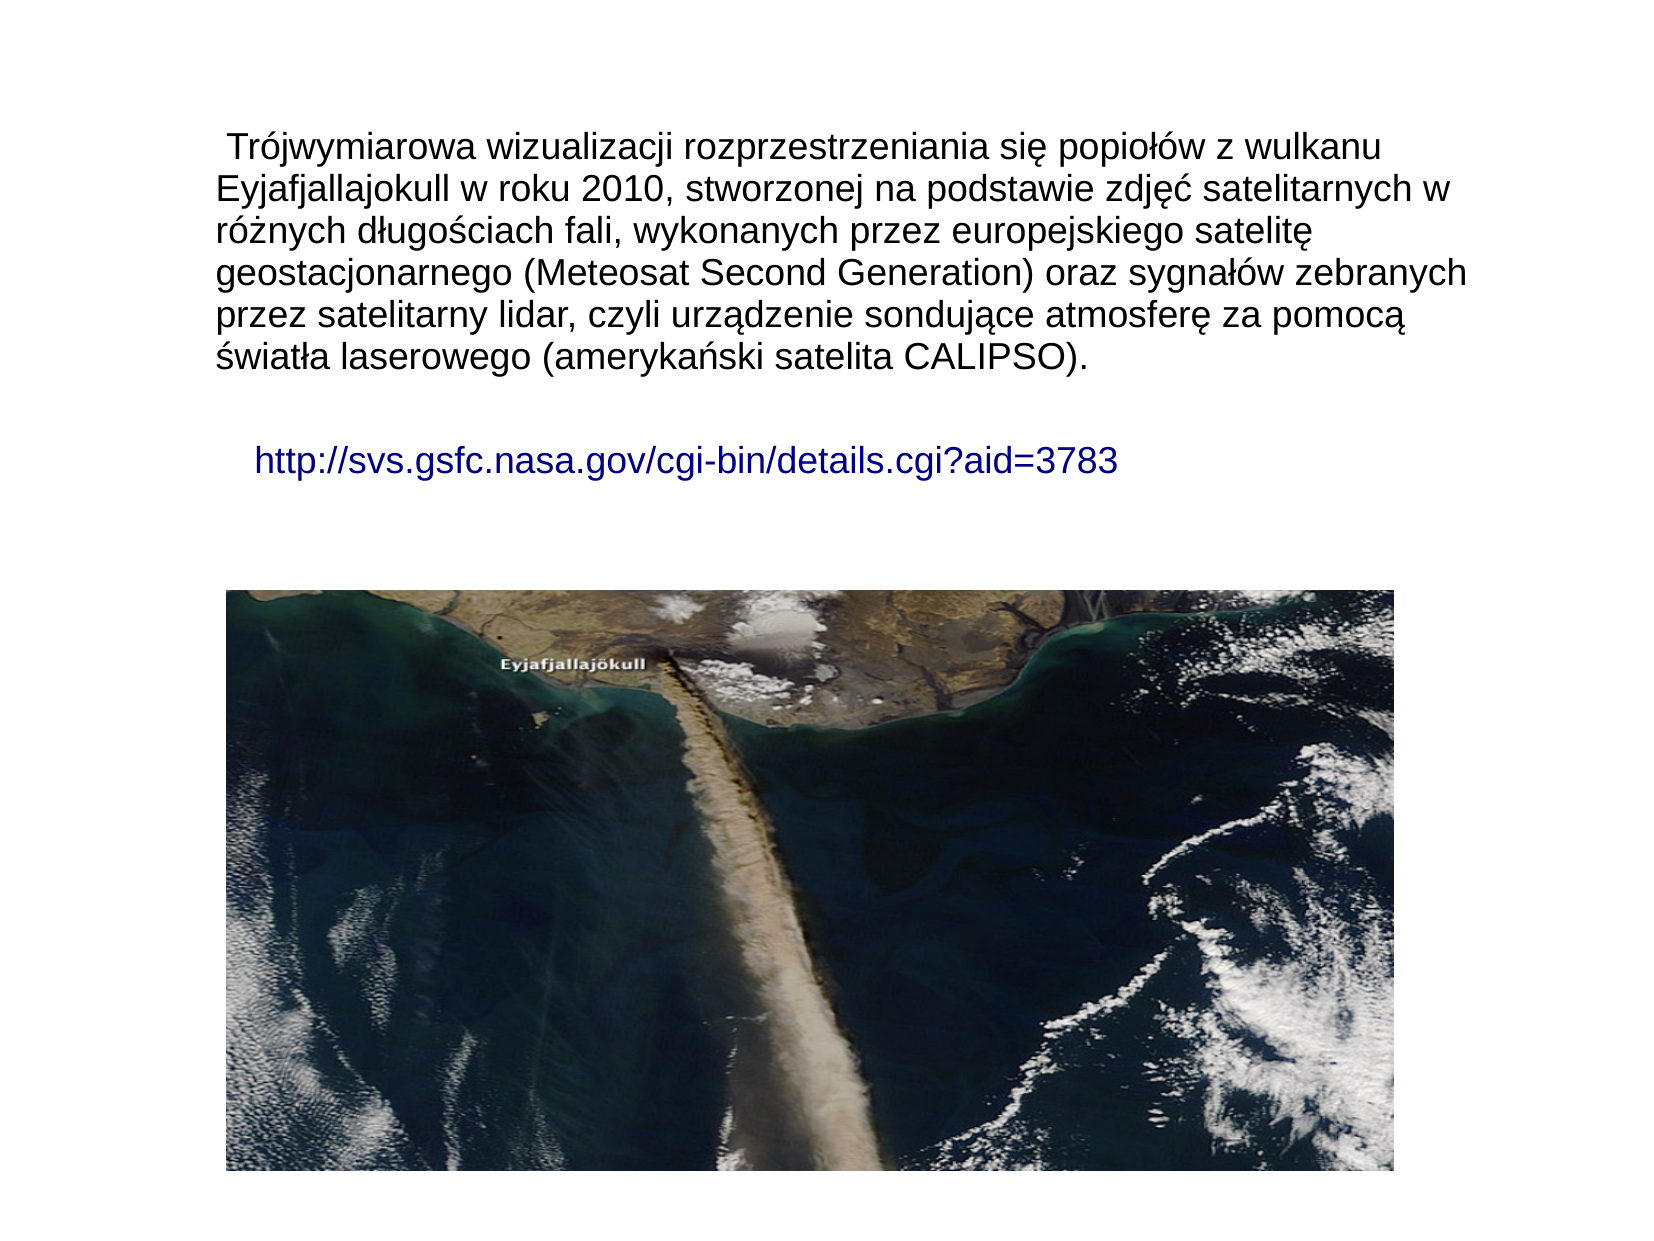

Trójwymiarowa wizualizacji rozprzestrzeniania się popiołów z wulkanu Eyjafjallajokull w roku 2010, stworzonej na podstawie zdjęć satelitarnych w różnych długościach fali, wykonanych przez europejskiego satelitę geostacjonarnego (Meteosat Second Generation) oraz sygnałów zebranych przez satelitarny lidar, czyli urządzenie sondujące atmosferę za pomocą światła laserowego (amerykański satelita CALIPSO).
http://svs.gsfc.nasa.gov/cgi-bin/details.cgi?aid=3783